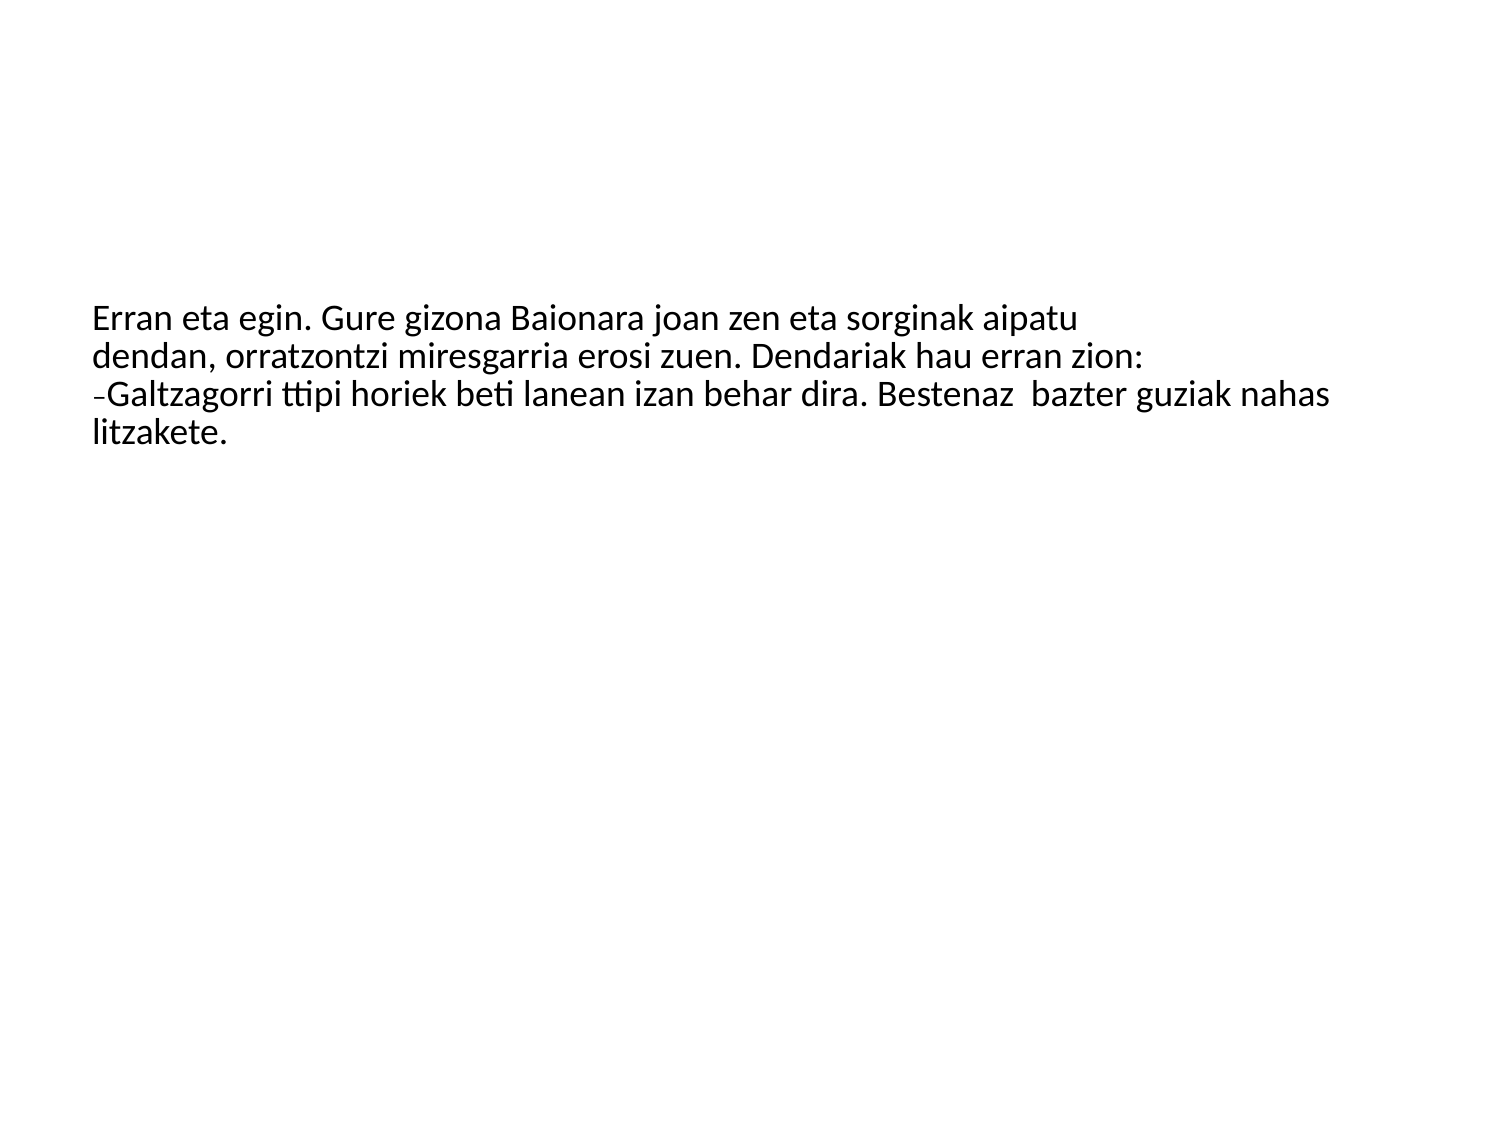

Erran eta egin. Gure gizona Baionara joan zen eta sorginak aipatu
dendan, orratzontzi miresgarria erosi zuen. Dendariak hau erran zion:
–Galtzagorri ttipi horiek beti lanean izan behar dira. Bestenaz bazter guziak nahas
litzakete.